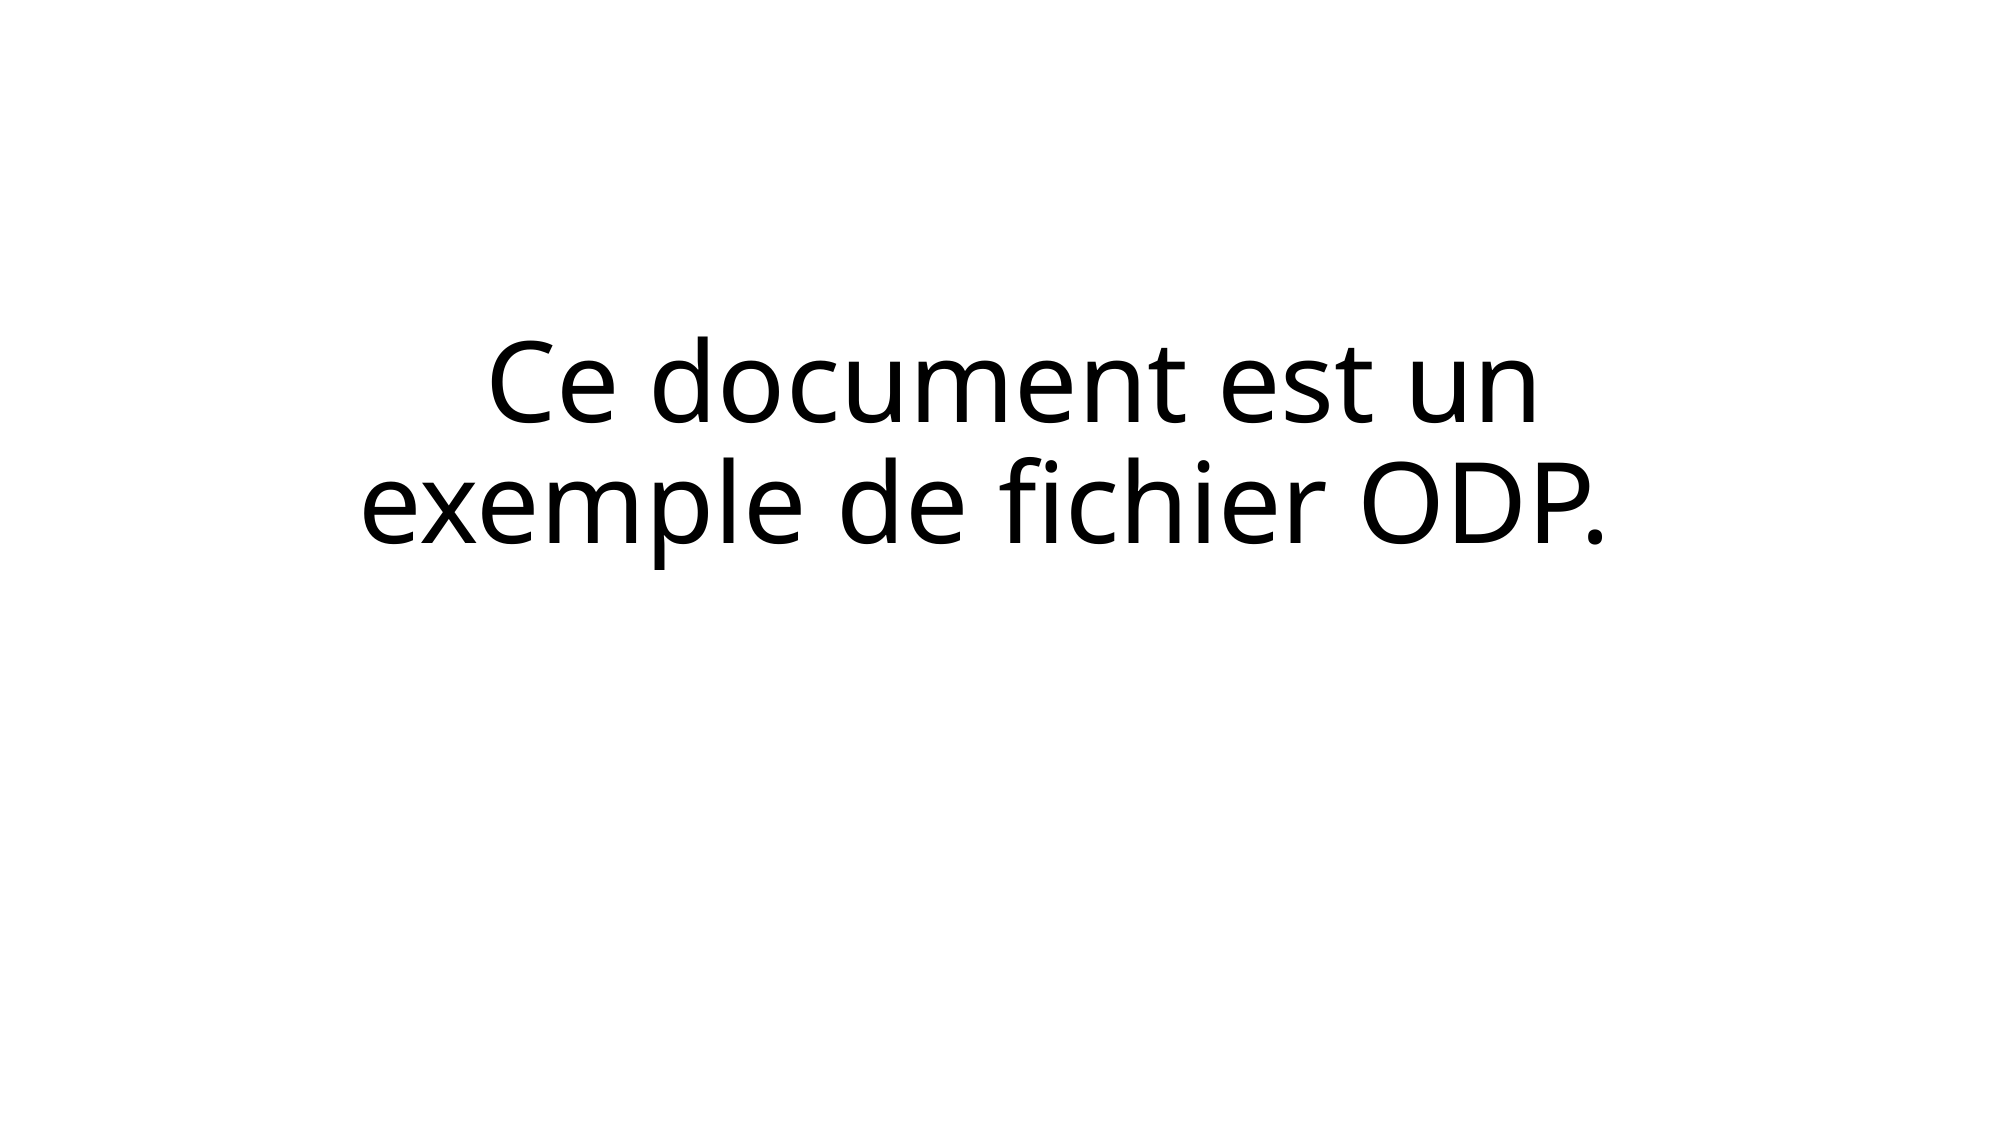

# Ce document est un exemple de fichier ODP.